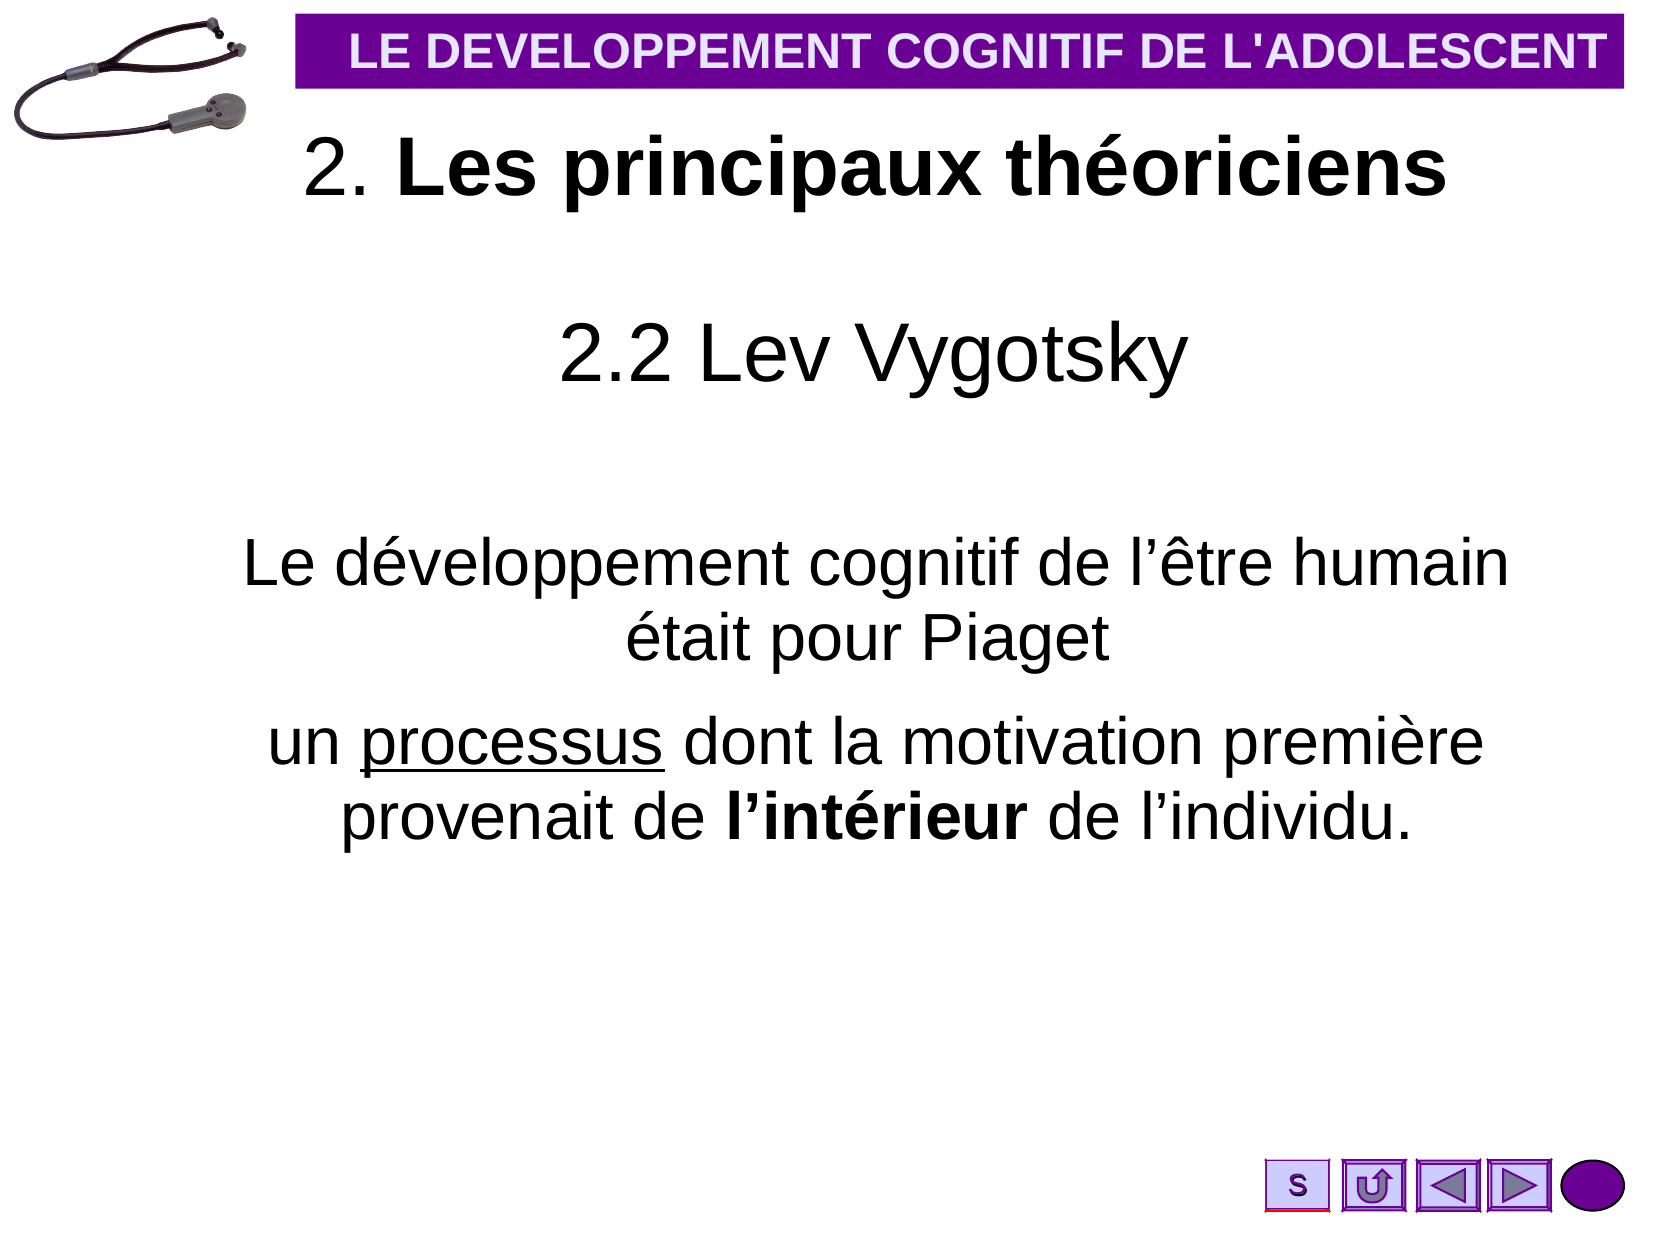

LE DEVELOPPEMENT COGNITIF DE L'ADOLESCENT
2. Les principaux théoriciens
 2.2 Lev Vygotsky
# Le développement cognitif de l’être humain était pour Piaget
un processus dont la motivation première provenait de l’intérieur de l’individu.